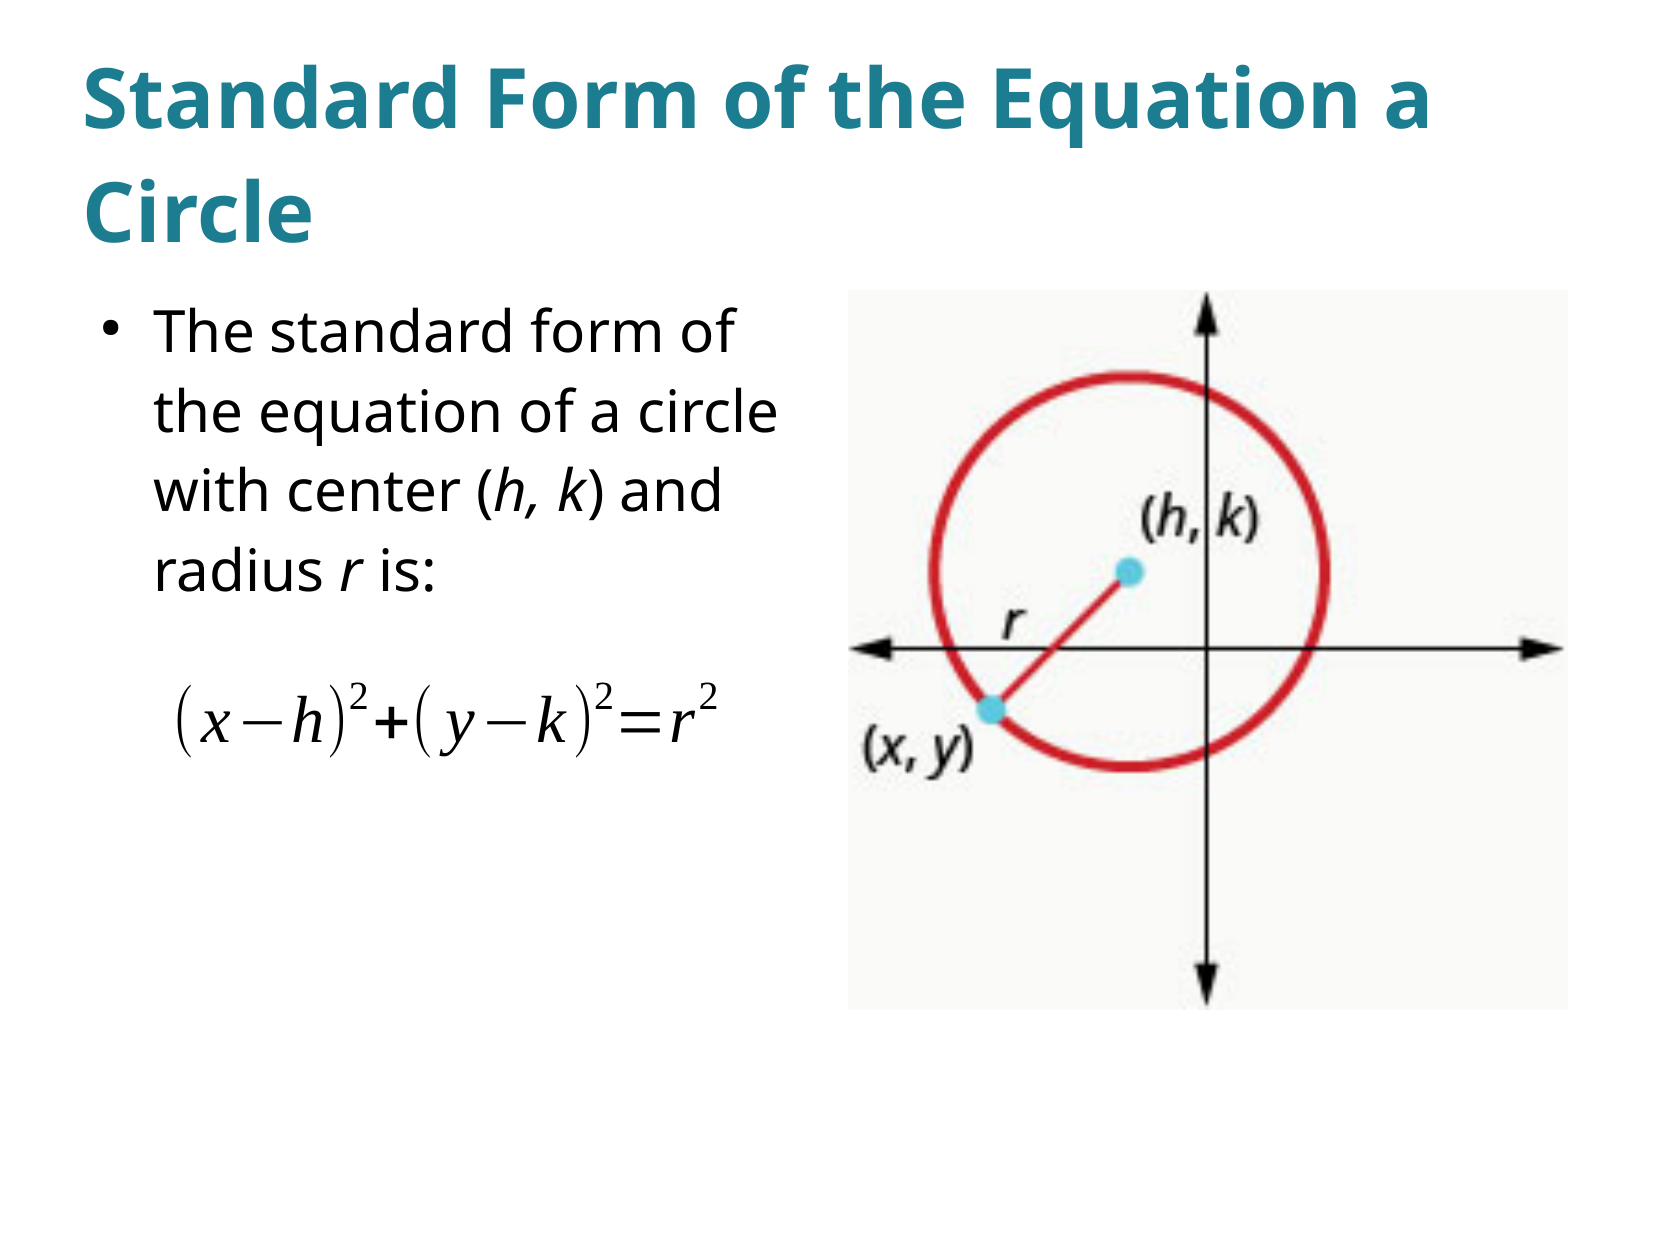

# Standard Form of the Equation a Circle
The standard form of the equation of a circle with center (h, k) and radius r is: